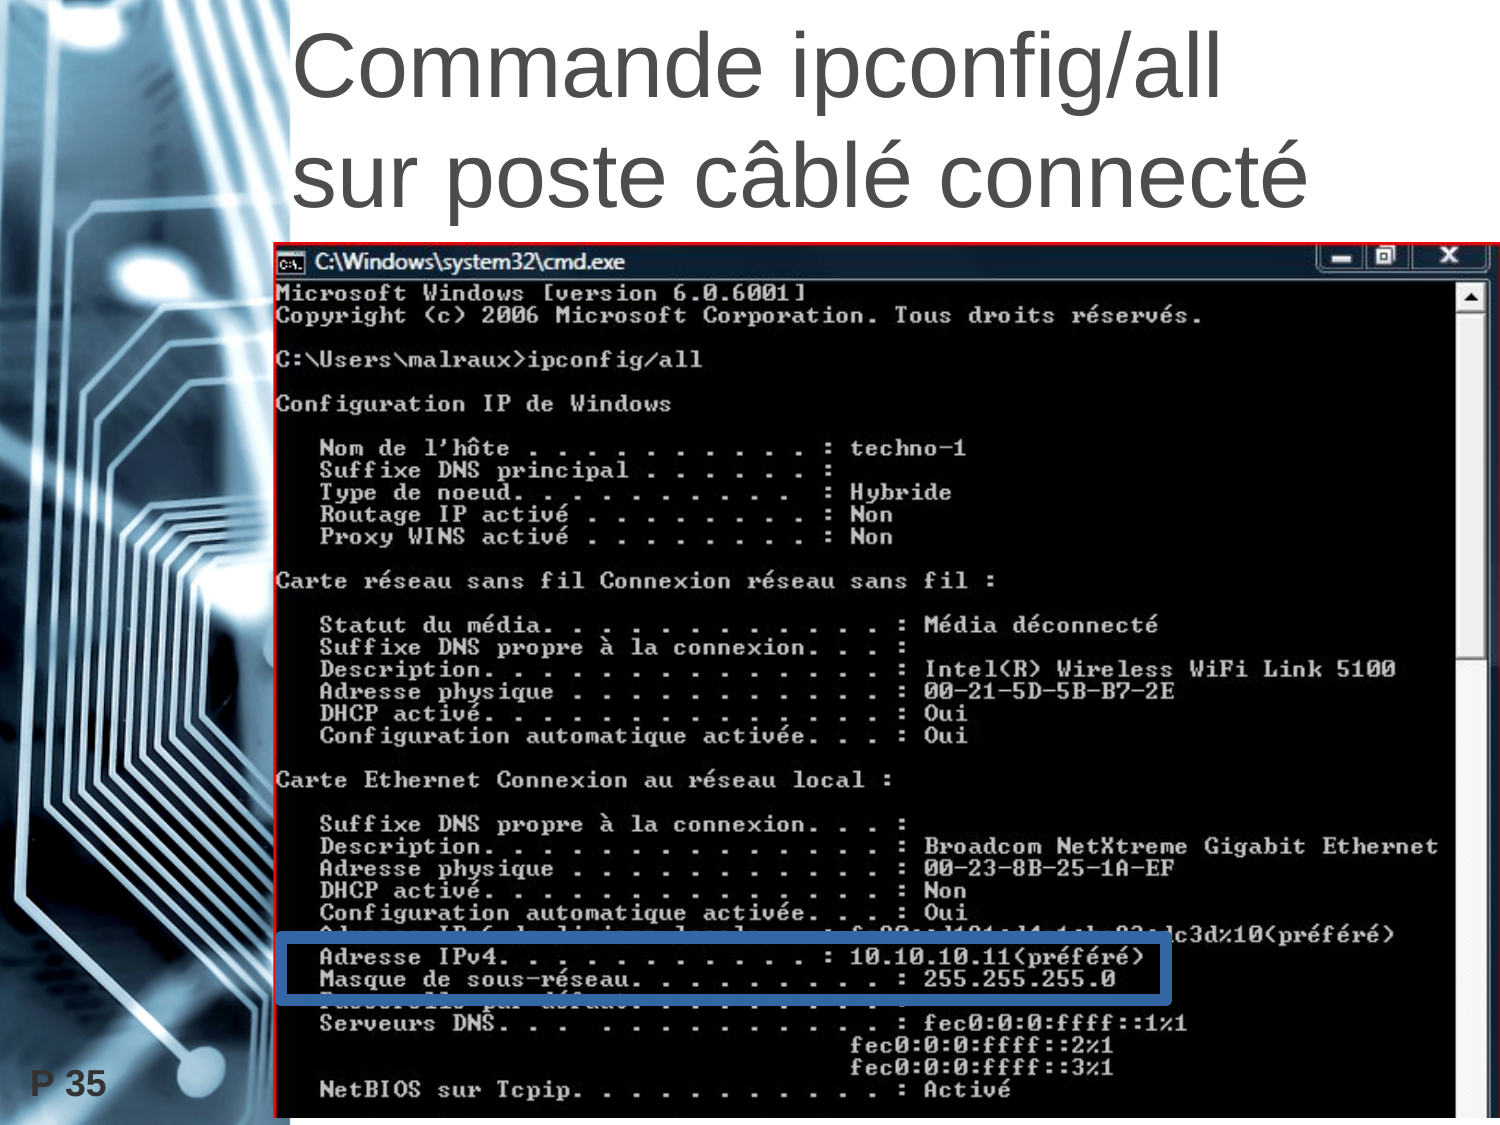

# Commande ipconfig/all sur poste câblé connecté